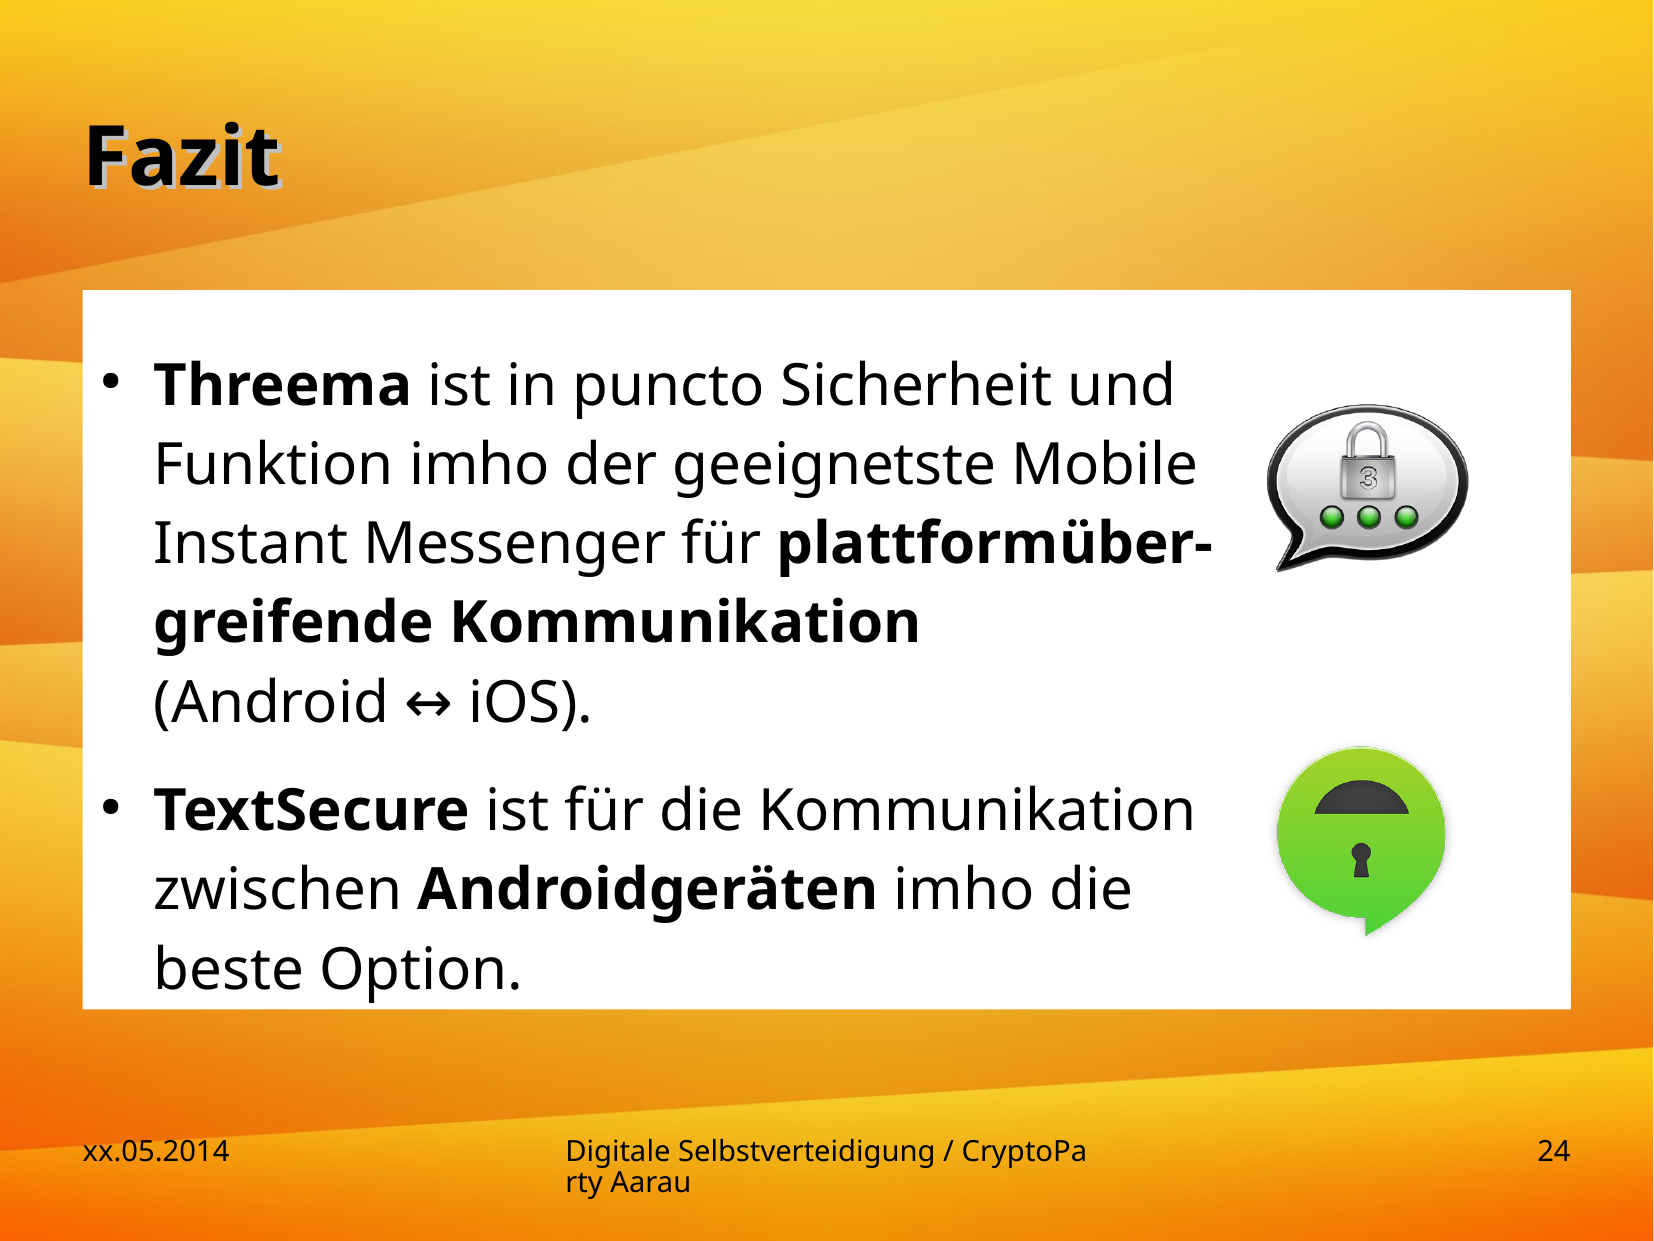

# Fazit
Threema ist in puncto Sicherheit und
Funktion imho der geeignetste Mobile
Instant Messenger für plattformüber-
greifende Kommunikation
(Android ↔ iOS).
TextSecure ist für die Kommunikation 			zwischen Androidgeräten imho die 						beste Option.
xx.05.2014
Digitale Selbstverteidigung / CryptoParty Aarau
24